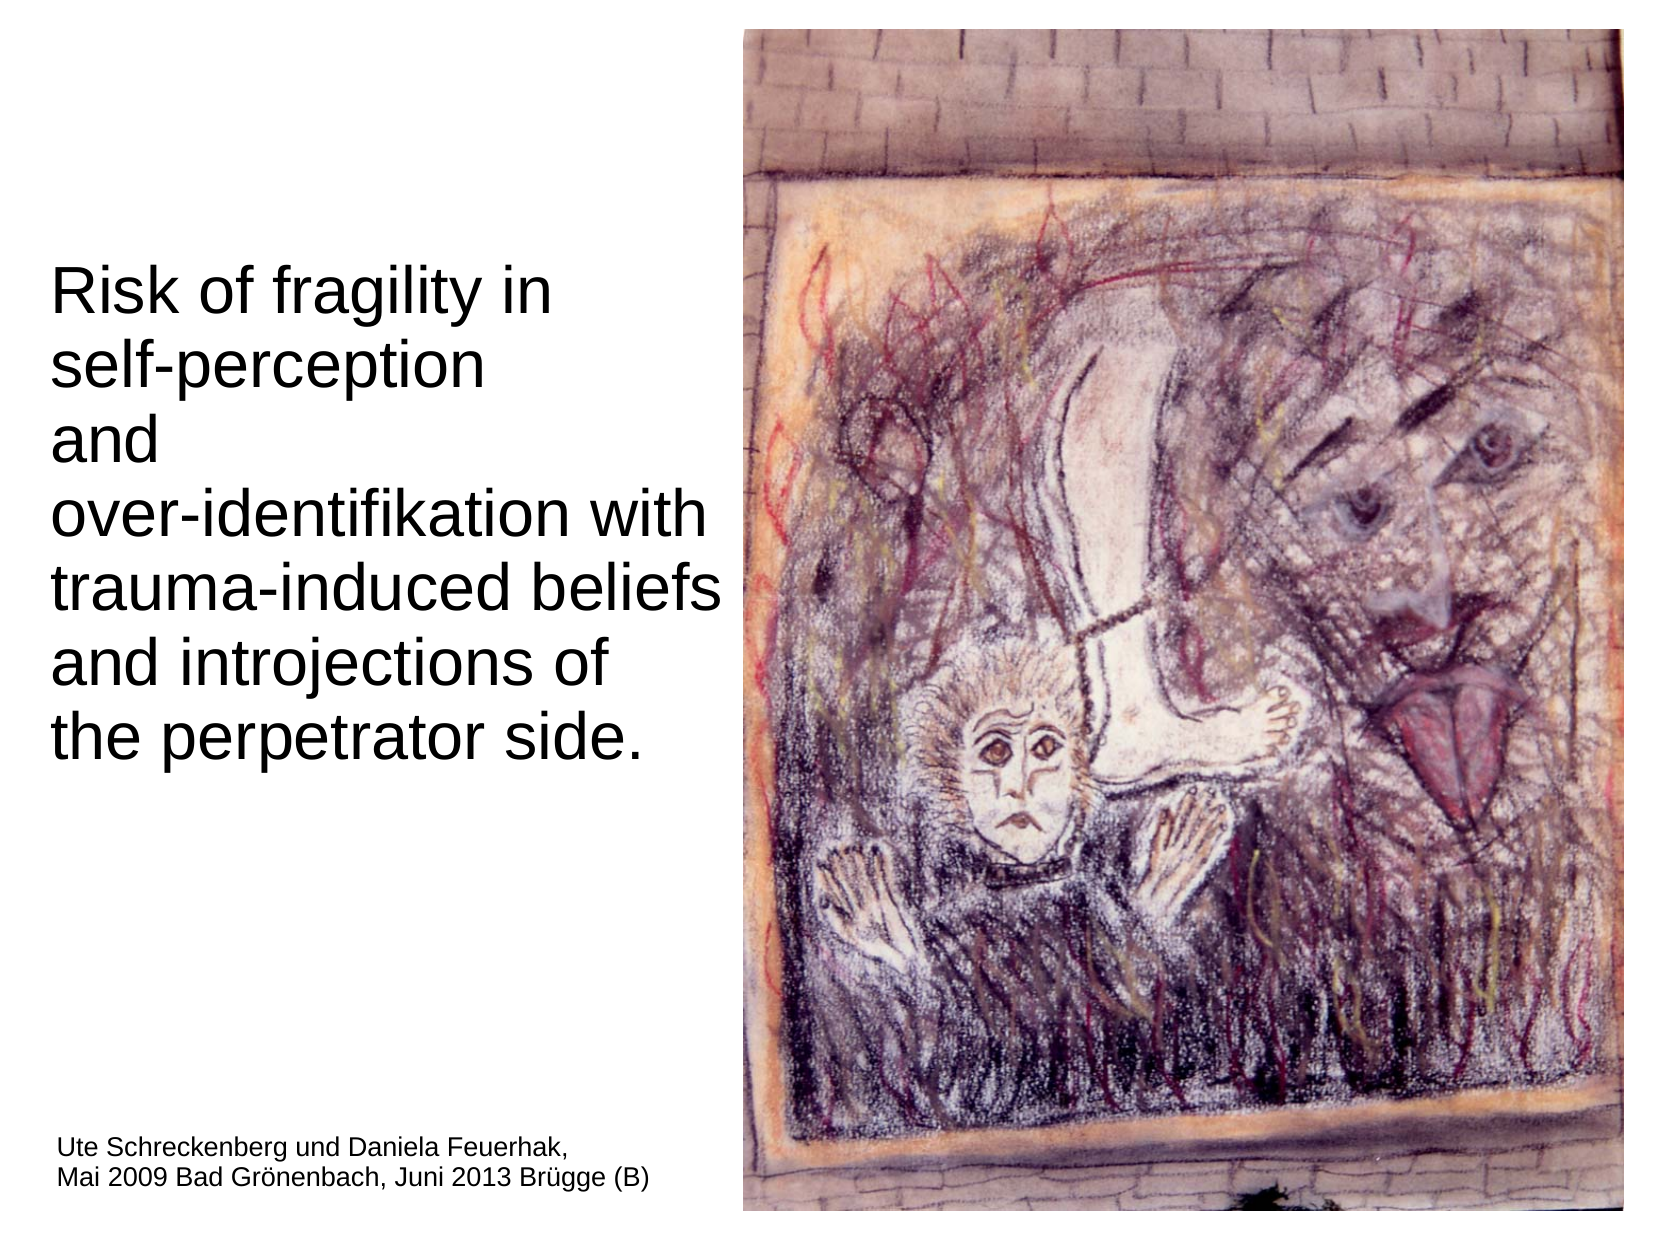

Risk of fragility in
self-perception
and
over-identifikation with
trauma-induced beliefs
and introjections of
the perpetrator side.
Ute Schreckenberg und Daniela Feuerhak,
Mai 2009 Bad Grönenbach, Juni 2013 Brügge (B)